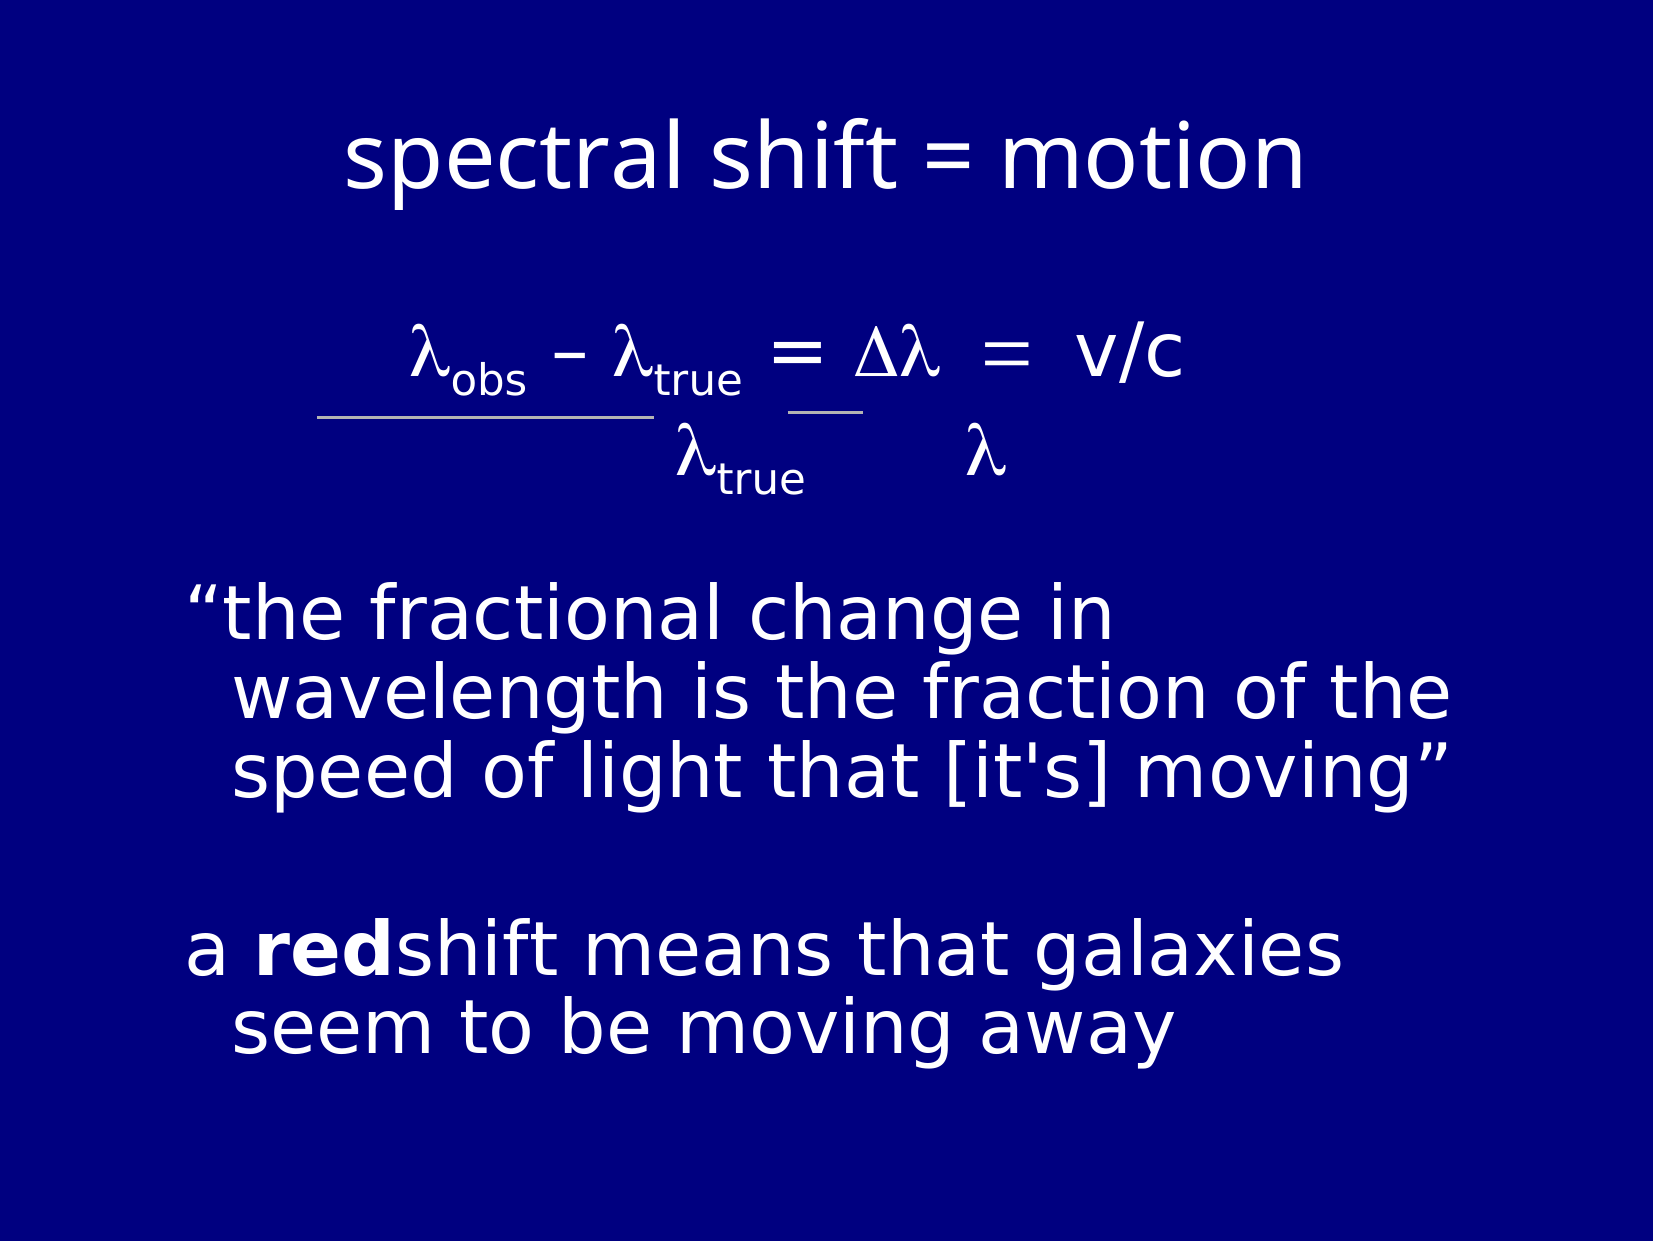

# spectral shift = motion
 obs – true = v/c
 true	 
“the fractional change in wavelength is the fraction of the speed of light that [it's] moving”
a redshift means that galaxies seem to be moving away